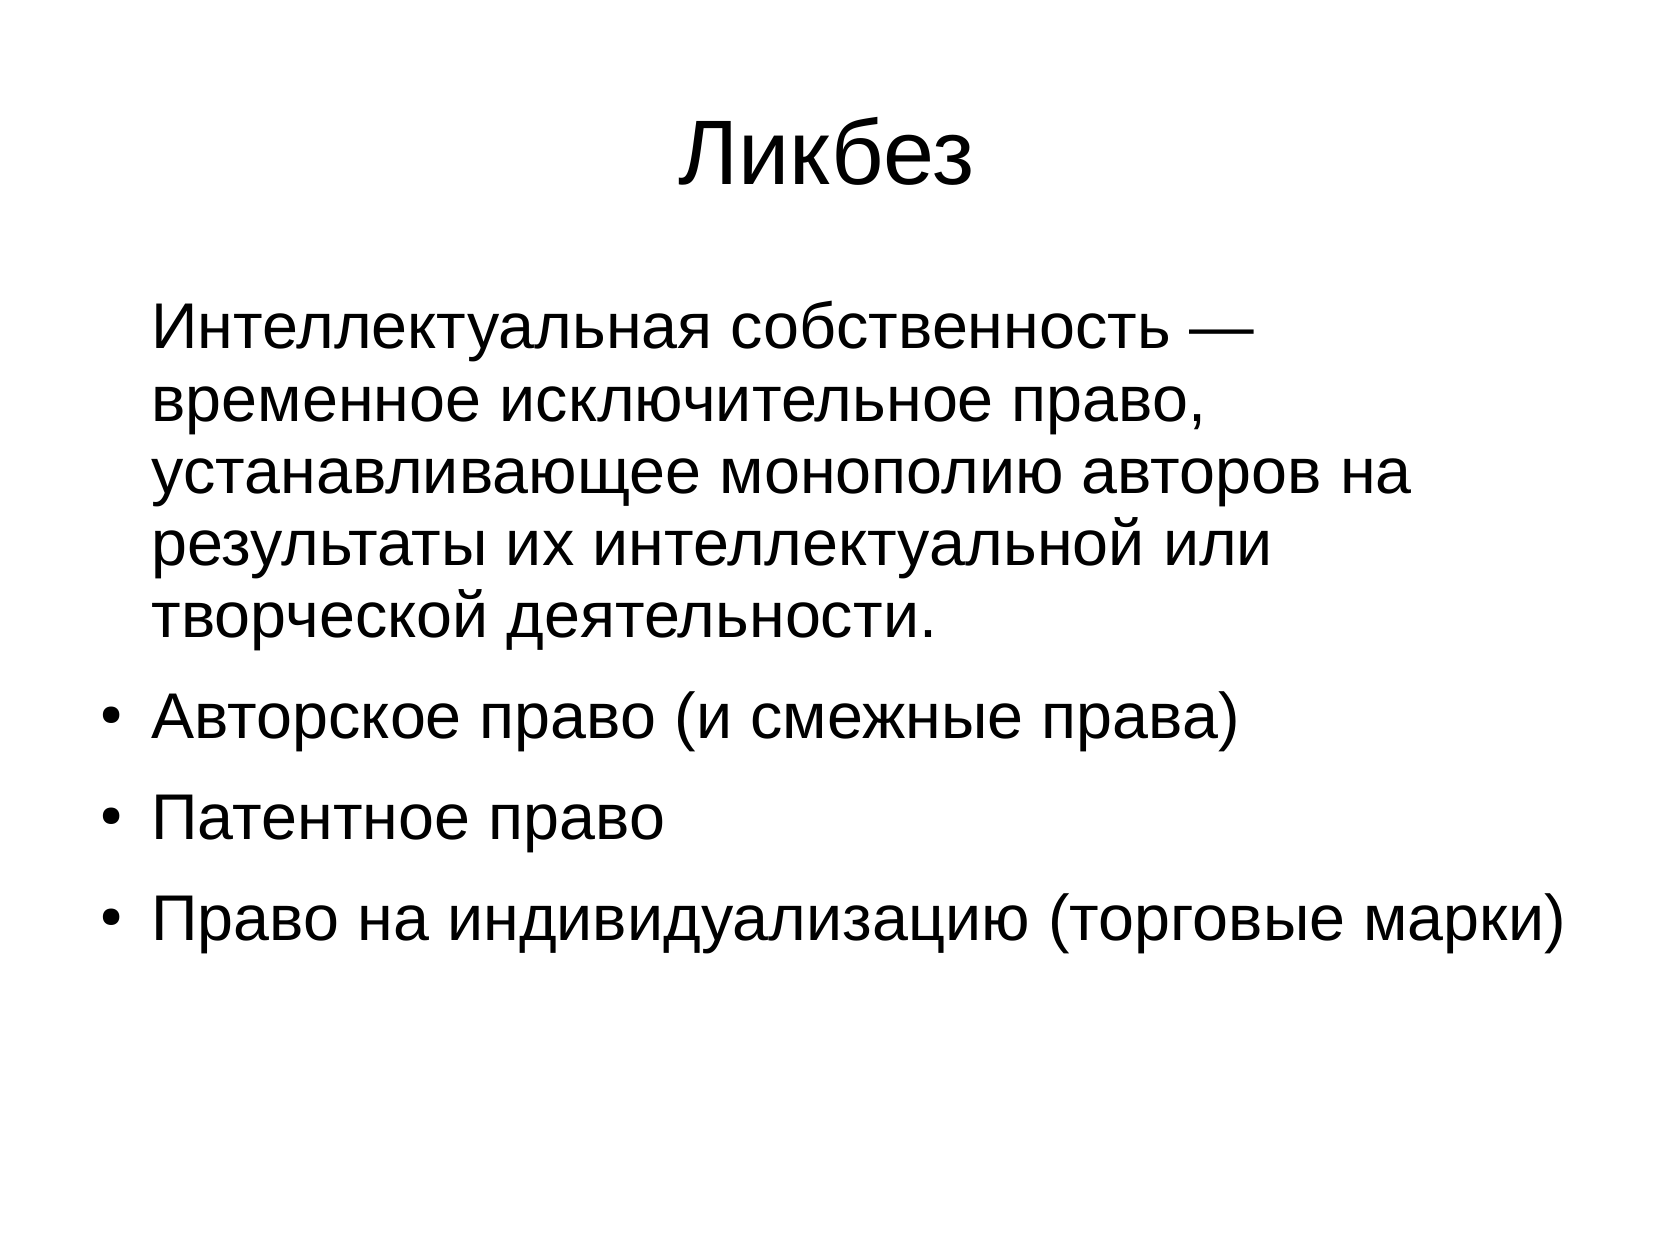

# Ликбез
Интеллектуальная собственность — временное исключительное право, устанавливающее монополию авторов на результаты их интеллектуальной или творческой деятельности.
Авторское право (и смежные права)
Патентное право
Право на индивидуализацию (торговые марки)